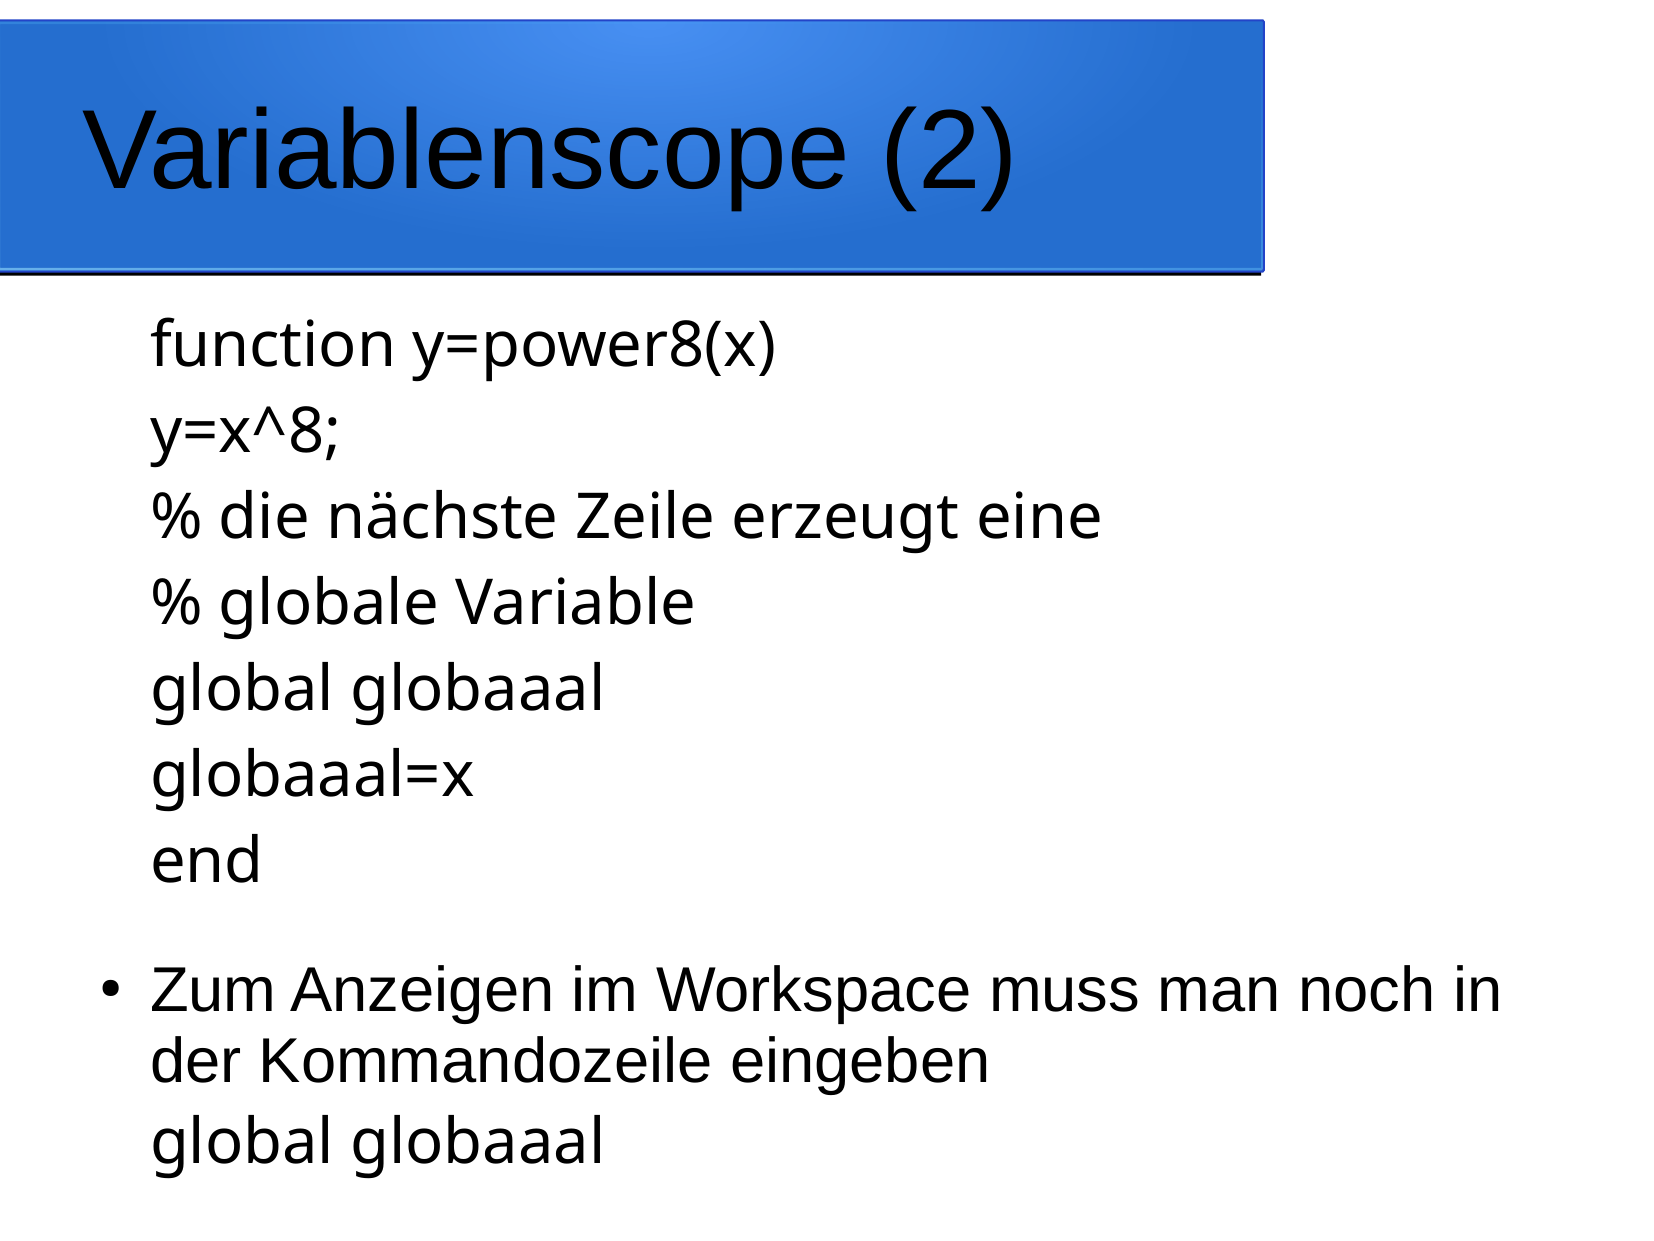

# Variablenscope (2)
function y=power8(x)
y=x^8;
% die nächste Zeile erzeugt eine
% globale Variable
global globaaal
globaaal=x
end
Zum Anzeigen im Workspace muss man noch in der Kommandozeile eingeben
global globaaal